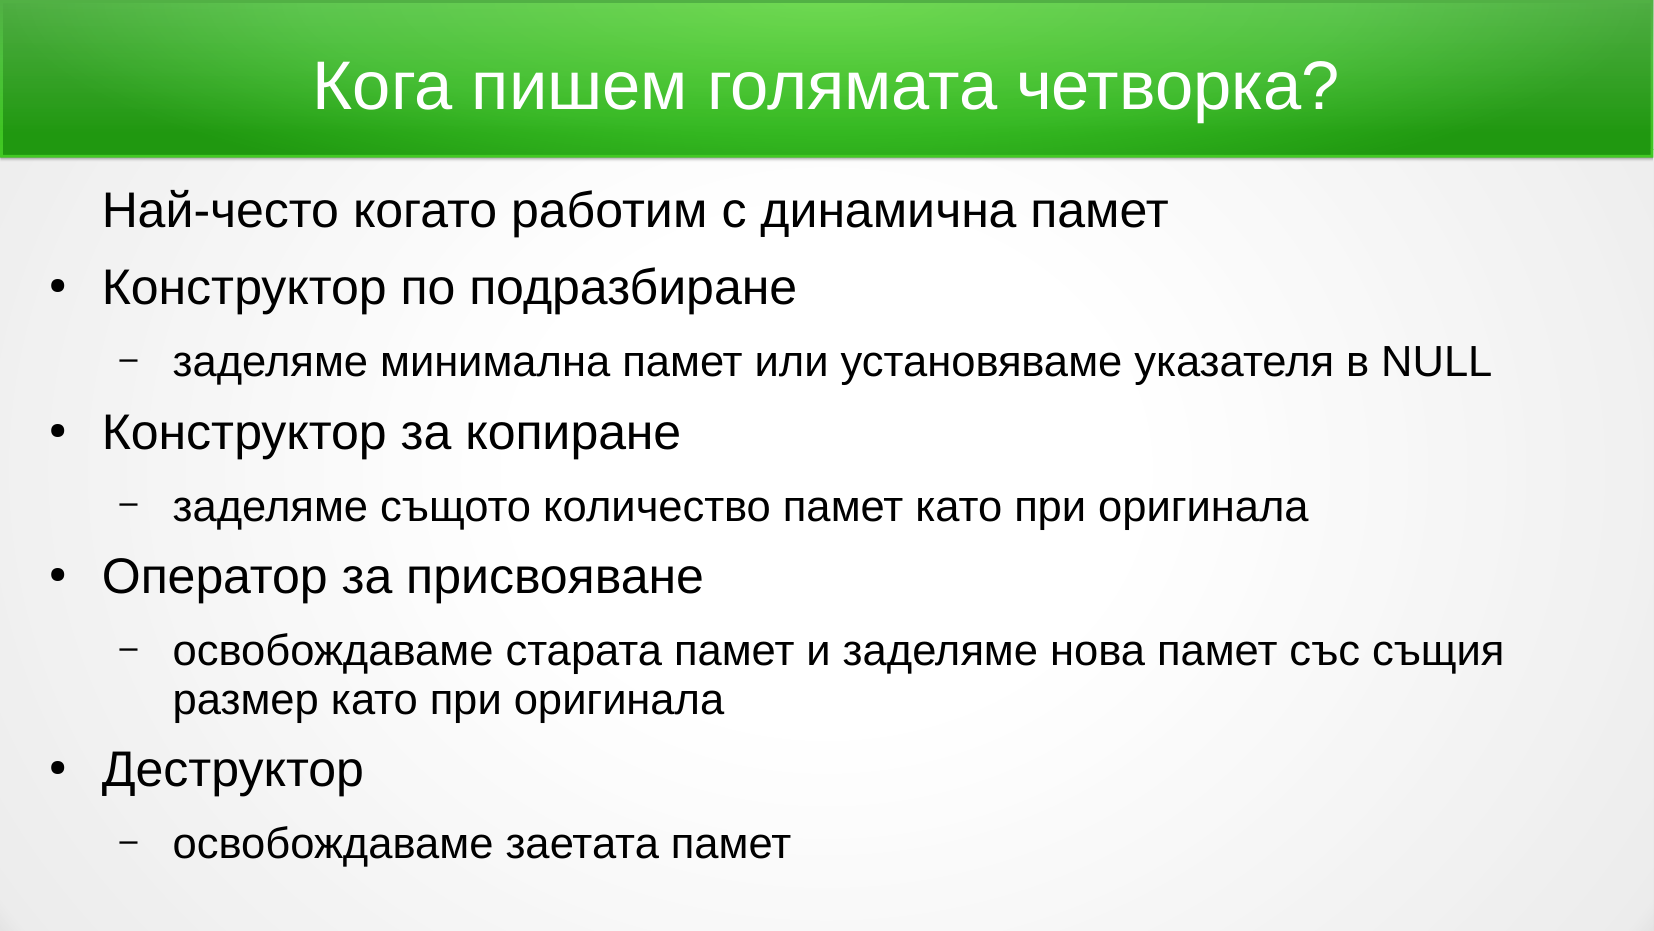

# Кога пишем голямата четворка?
Най-често когато работим с динамична памет
Конструктор по подразбиране
заделяме минимална памет или установяваме указателя в NULL
Конструктор за копиране
заделяме същото количество памет като при оригинала
Оператор за присвояване
освобождаваме старата памет и заделяме нова памет със същия размер като при оригинала
Деструктор
освобождаваме заетата памет